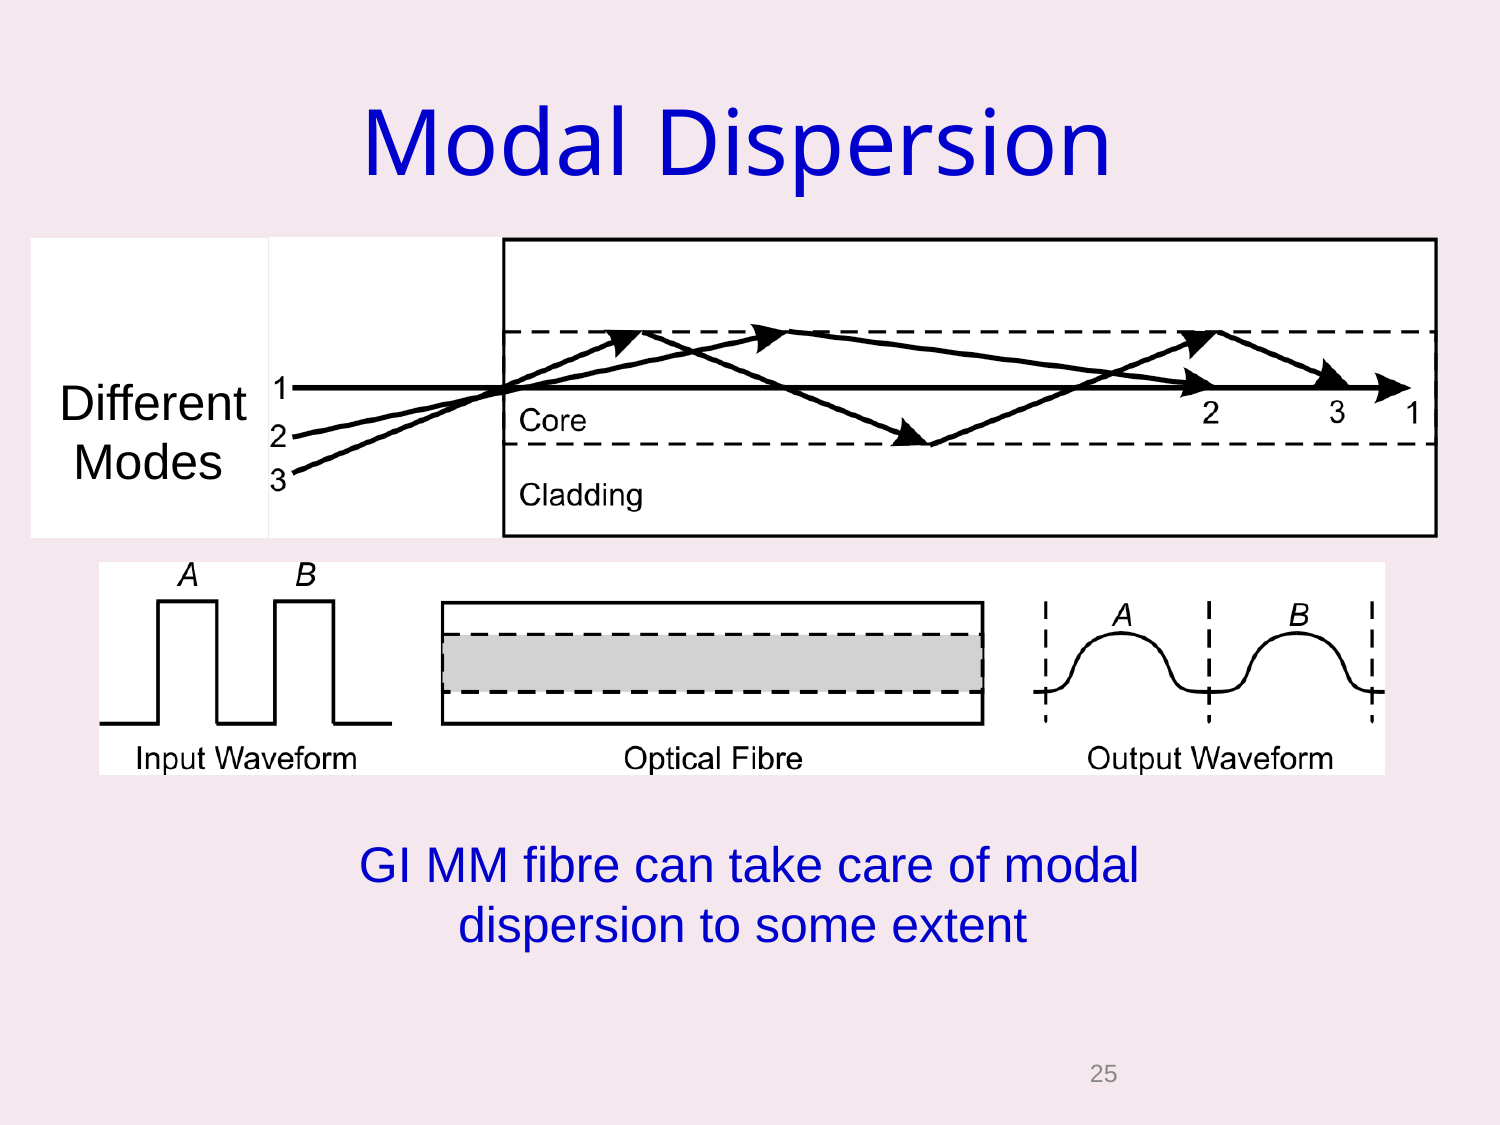

# Modal Dispersion
Different Modes
GI MM fibre can take care of modal dispersion to some extent